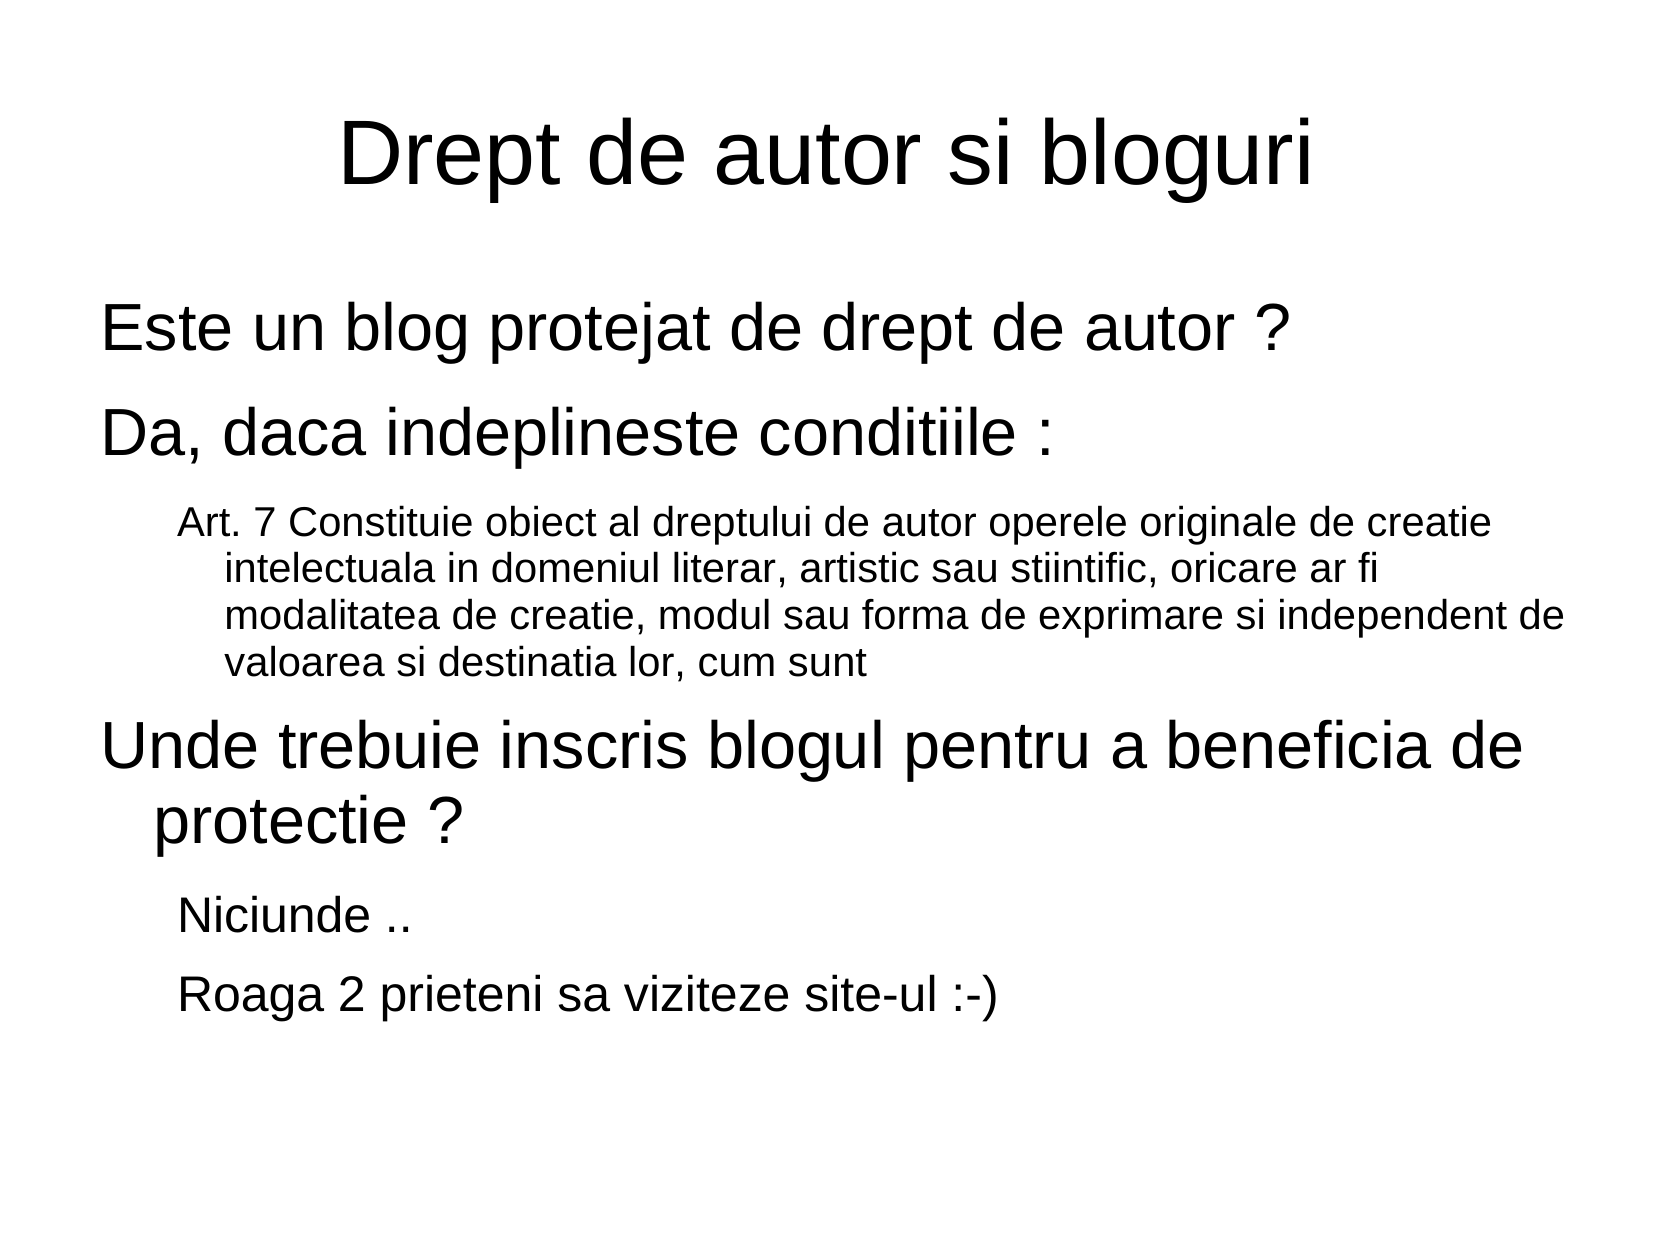

# Drept de autor si bloguri
Este un blog protejat de drept de autor ?
Da, daca indeplineste conditiile :
Art. 7 Constituie obiect al dreptului de autor operele originale de creatie intelectuala in domeniul literar, artistic sau stiintific, oricare ar fi modalitatea de creatie, modul sau forma de exprimare si independent de valoarea si destinatia lor, cum sunt
Unde trebuie inscris blogul pentru a beneficia de protectie ?
Niciunde ..
Roaga 2 prieteni sa viziteze site-ul :-)